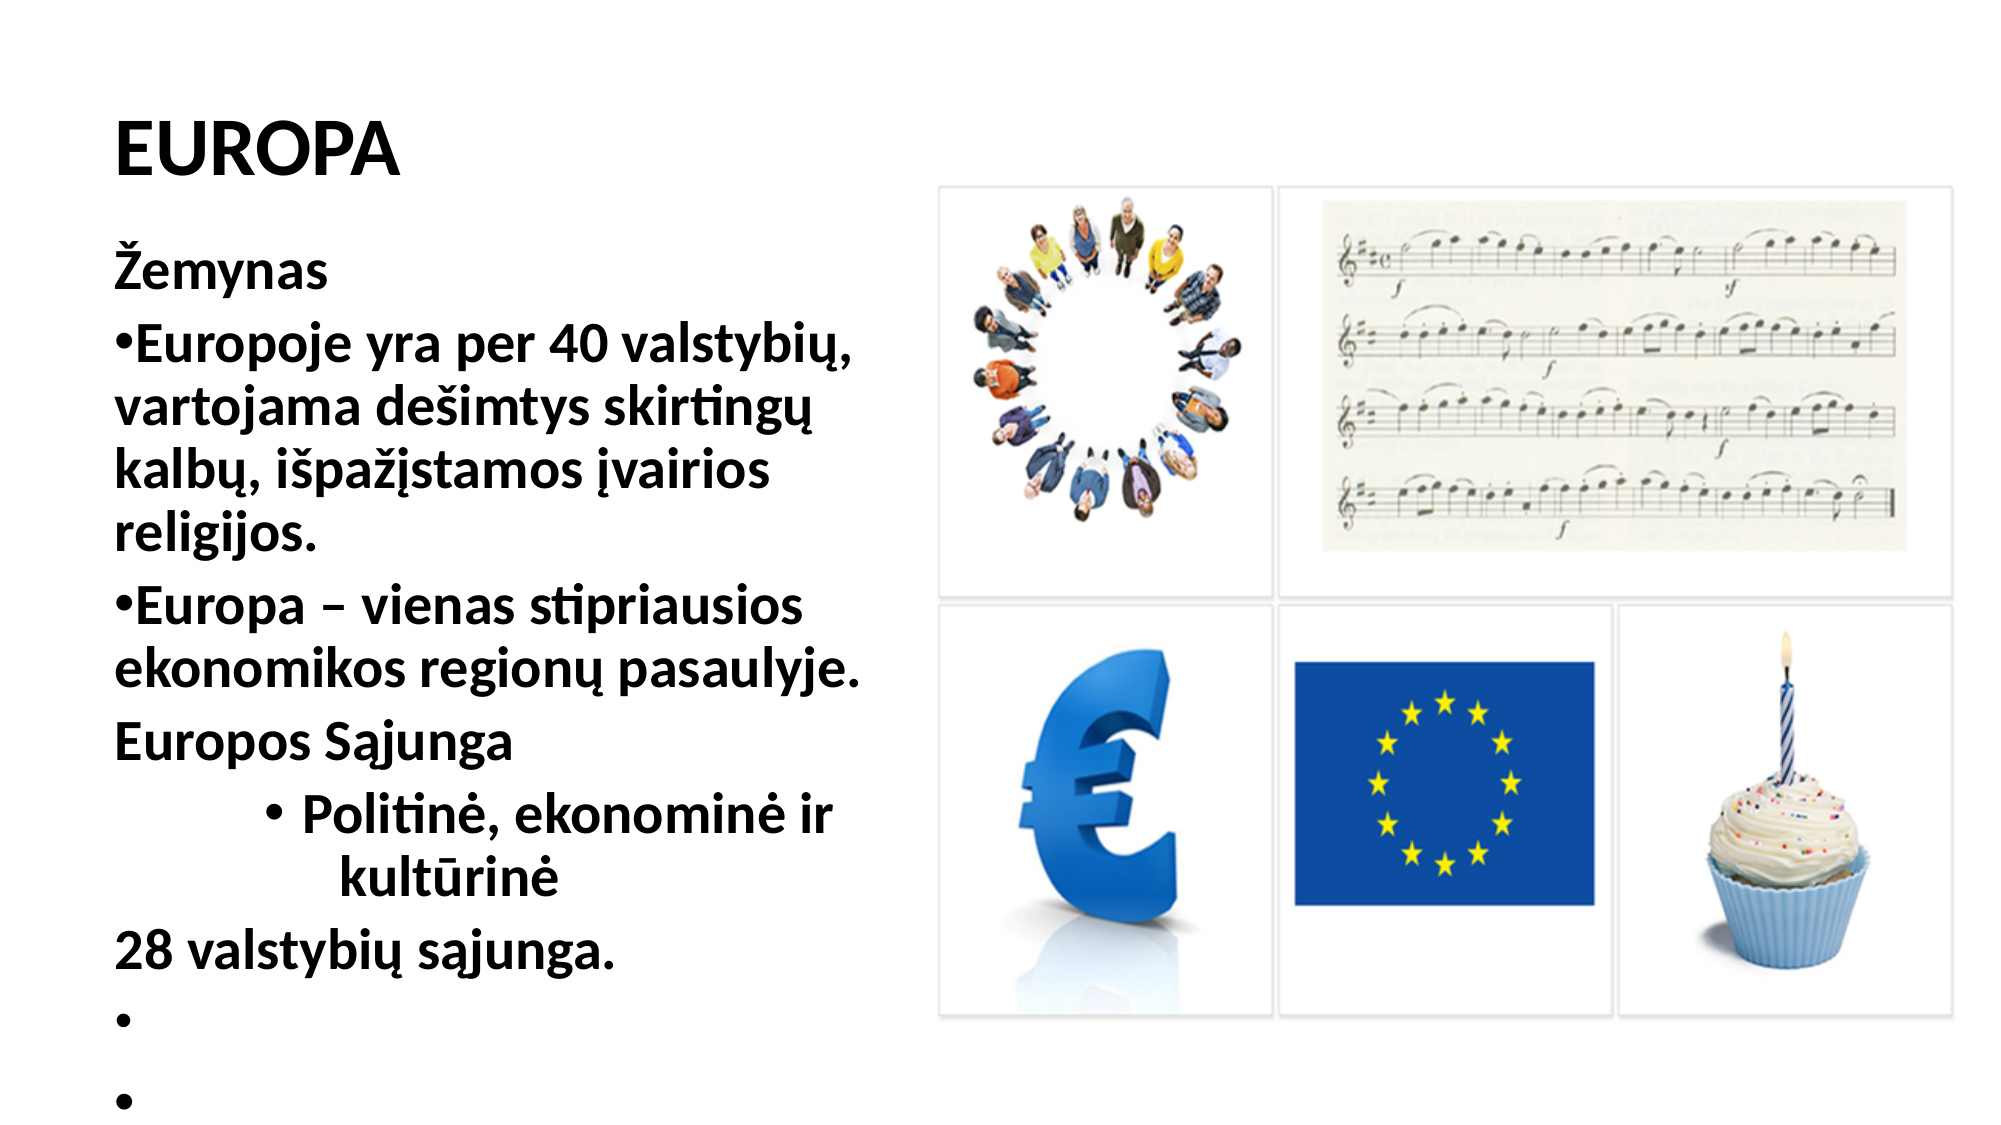

# EUROPA
Žemynas
Europoje yra per 40 valstybių, vartojama dešimtys skirtingų kalbų, išpažįstamos įvairios religijos.
Europa – vienas stipriausios ekonomikos regionų pasaulyje.
Europos Sąjunga
Politinė, ekonominė ir kultūrinė
28 valstybių sąjunga.